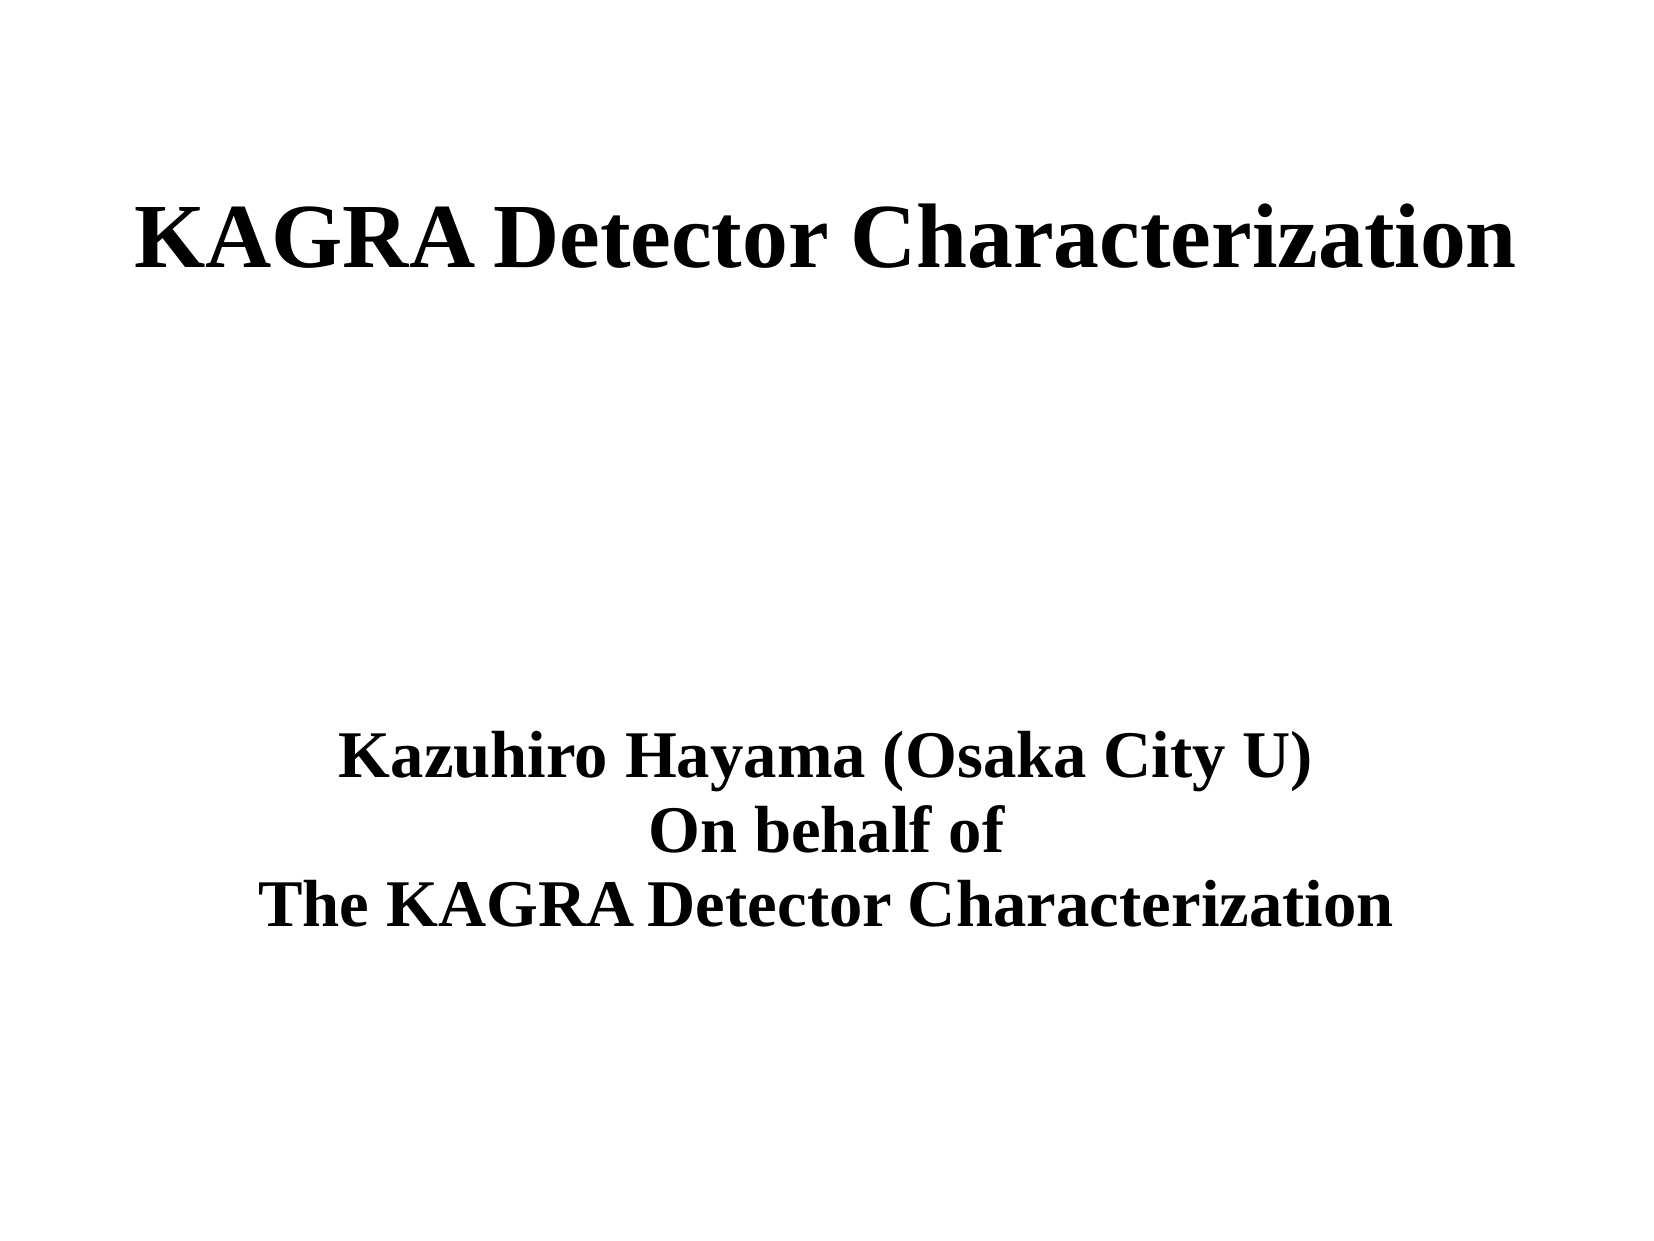

# KAGRA Detector Characterization
Kazuhiro Hayama (Osaka City U)
On behalf of
The KAGRA Detector Characterization